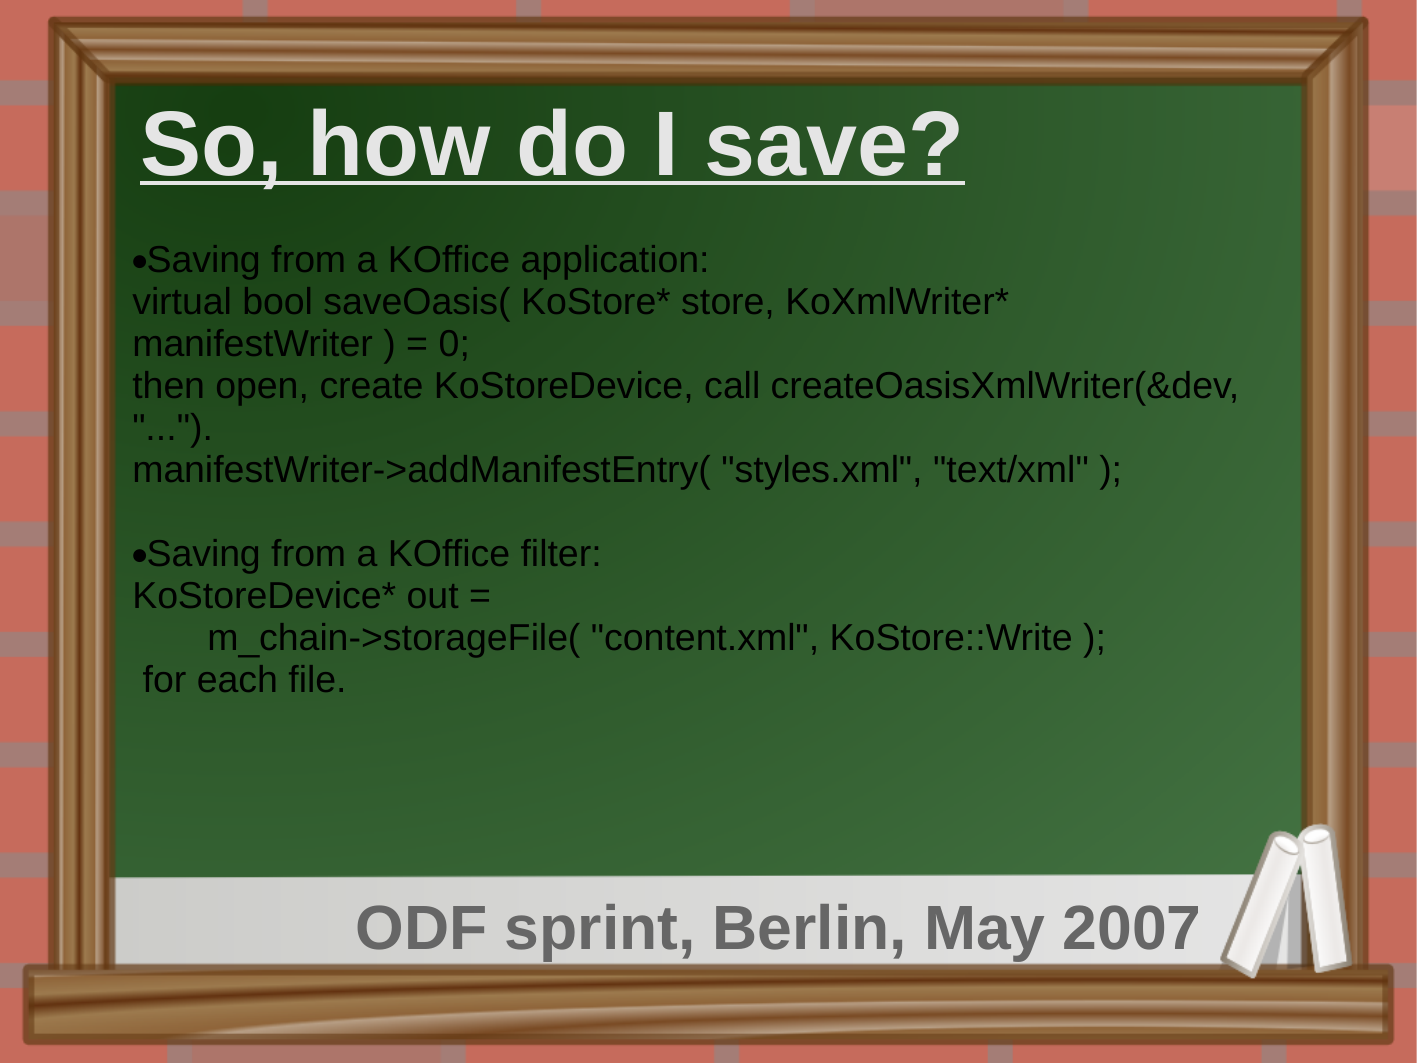

So, how do I save?
Saving from a KOffice application:
virtual bool saveOasis( KoStore* store, KoXmlWriter* manifestWriter ) = 0;
then open, create KoStoreDevice, call createOasisXmlWriter(&dev, "...").
manifestWriter->addManifestEntry( "styles.xml", "text/xml" );
Saving from a KOffice filter:
KoStoreDevice* out =
	m_chain->storageFile( "content.xml", KoStore::Write );
 for each file.